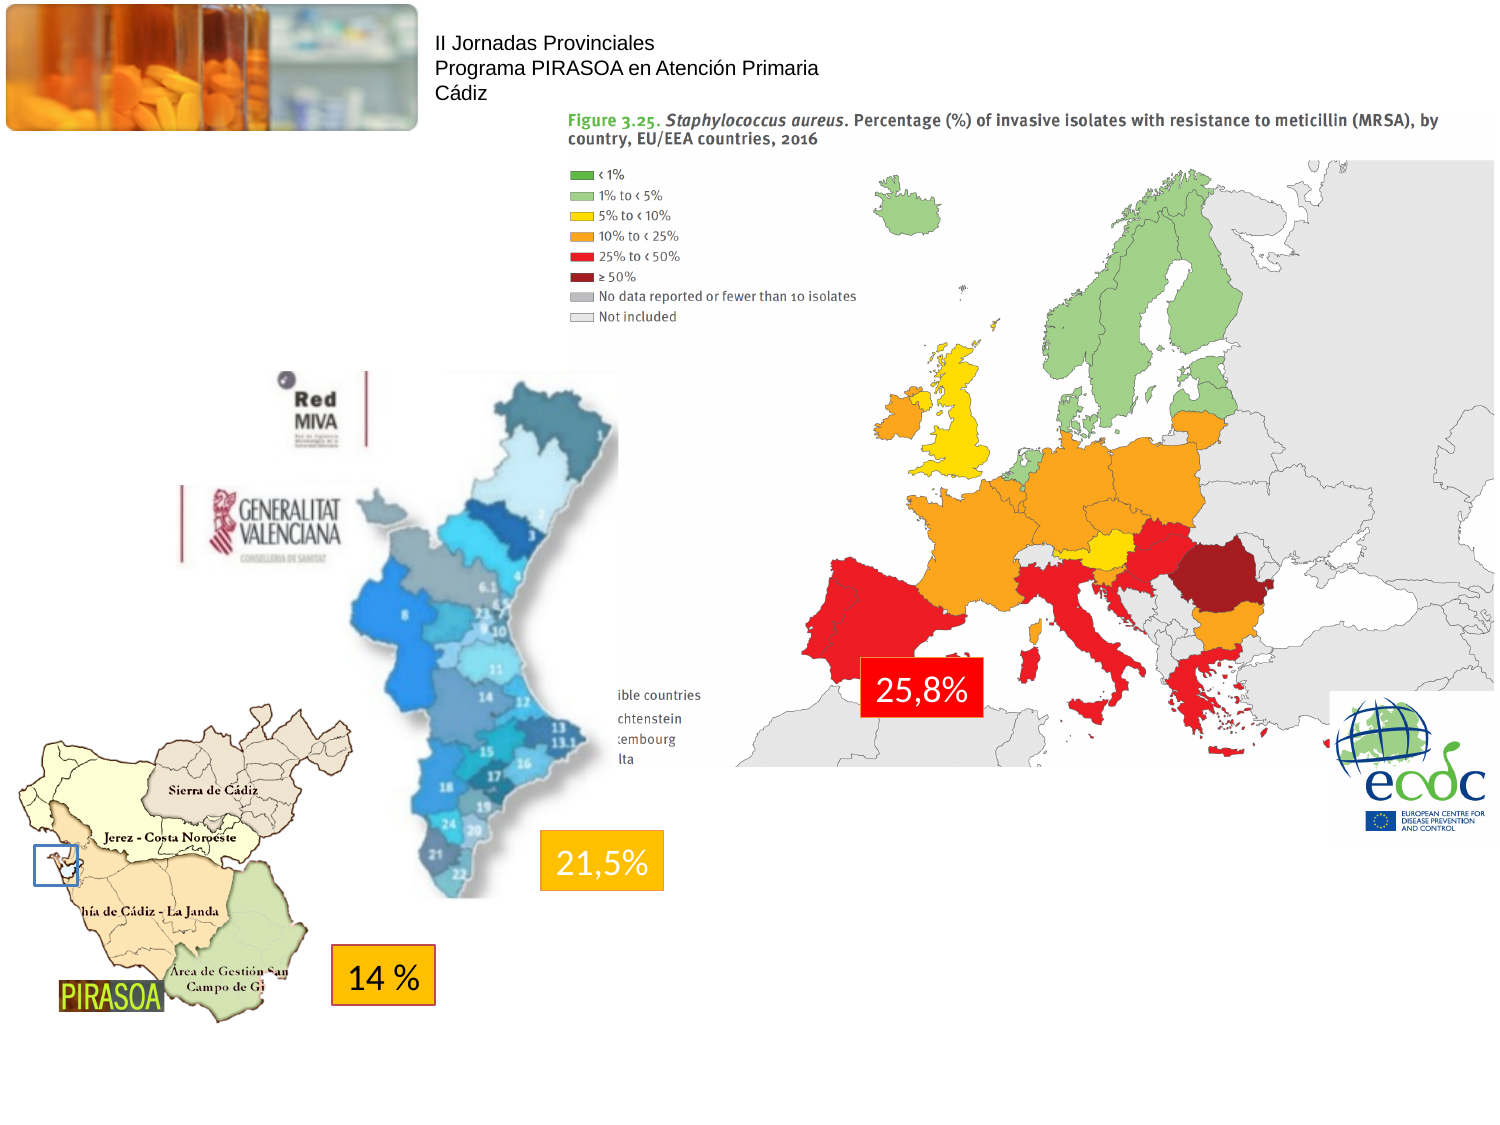

II Jornadas Provinciales
Programa PIRASOA en Atención Primaria Cádiz
25,8%
21,5%
14 %